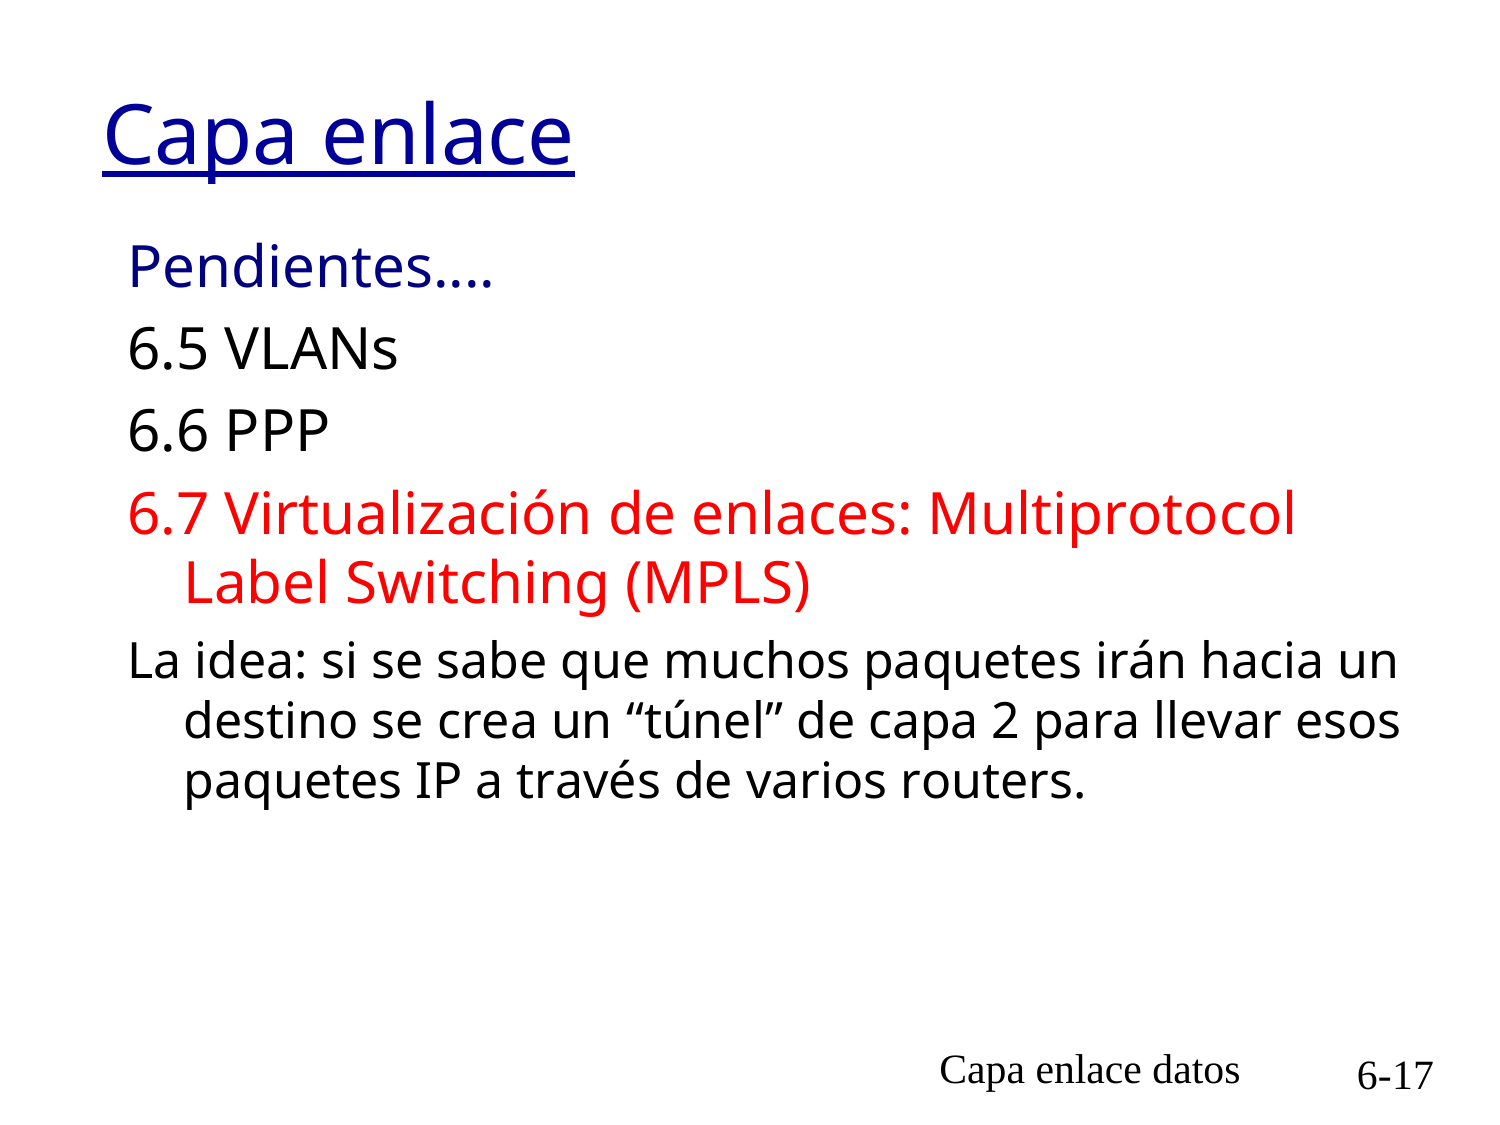

# Capa enlace
Pendientes....
6.5 VLANs
6.6 PPP
6.7 Virtualización de enlaces: Multiprotocol Label Switching (MPLS)
La idea: si se sabe que muchos paquetes irán hacia un destino se crea un “túnel” de capa 2 para llevar esos paquetes IP a través de varios routers.
17